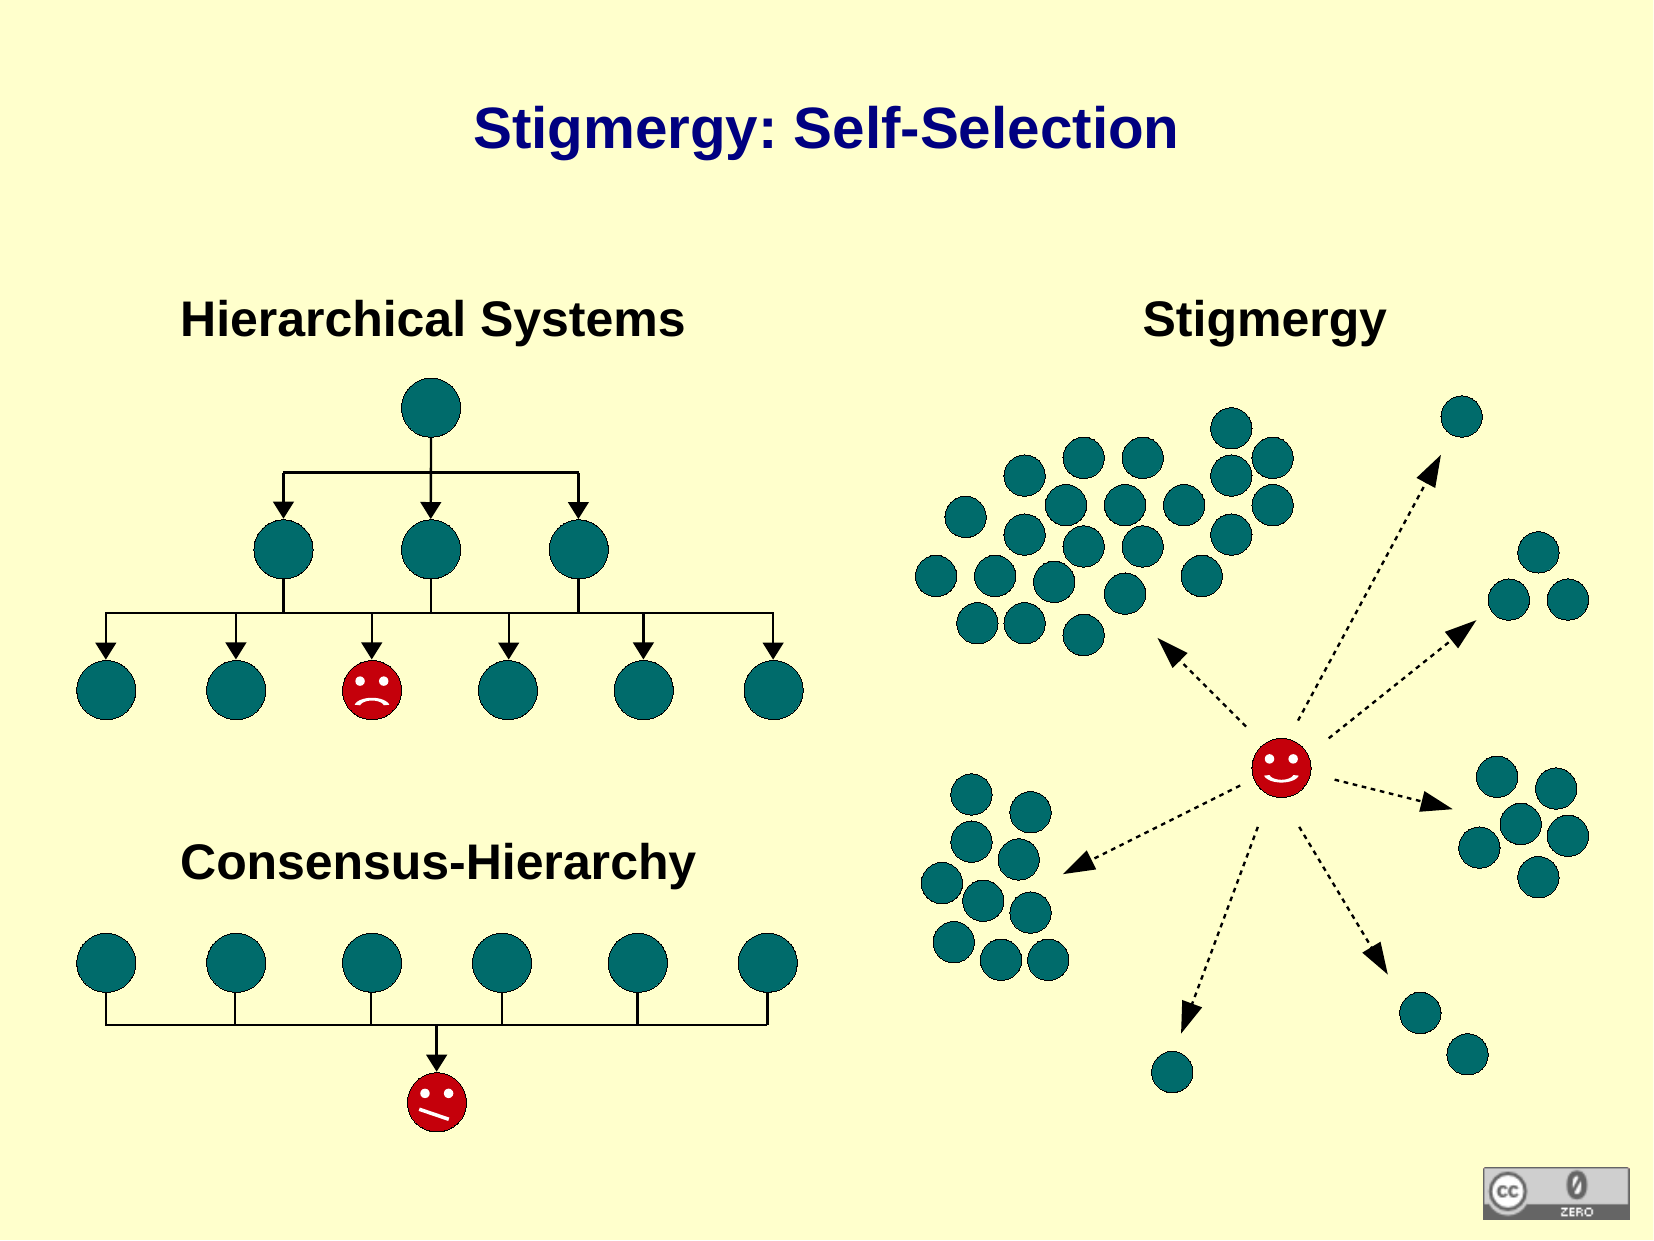

# Stigmergy: Self-Selection
Hierarchical Systems
Stigmergy
Consensus-Hierarchy